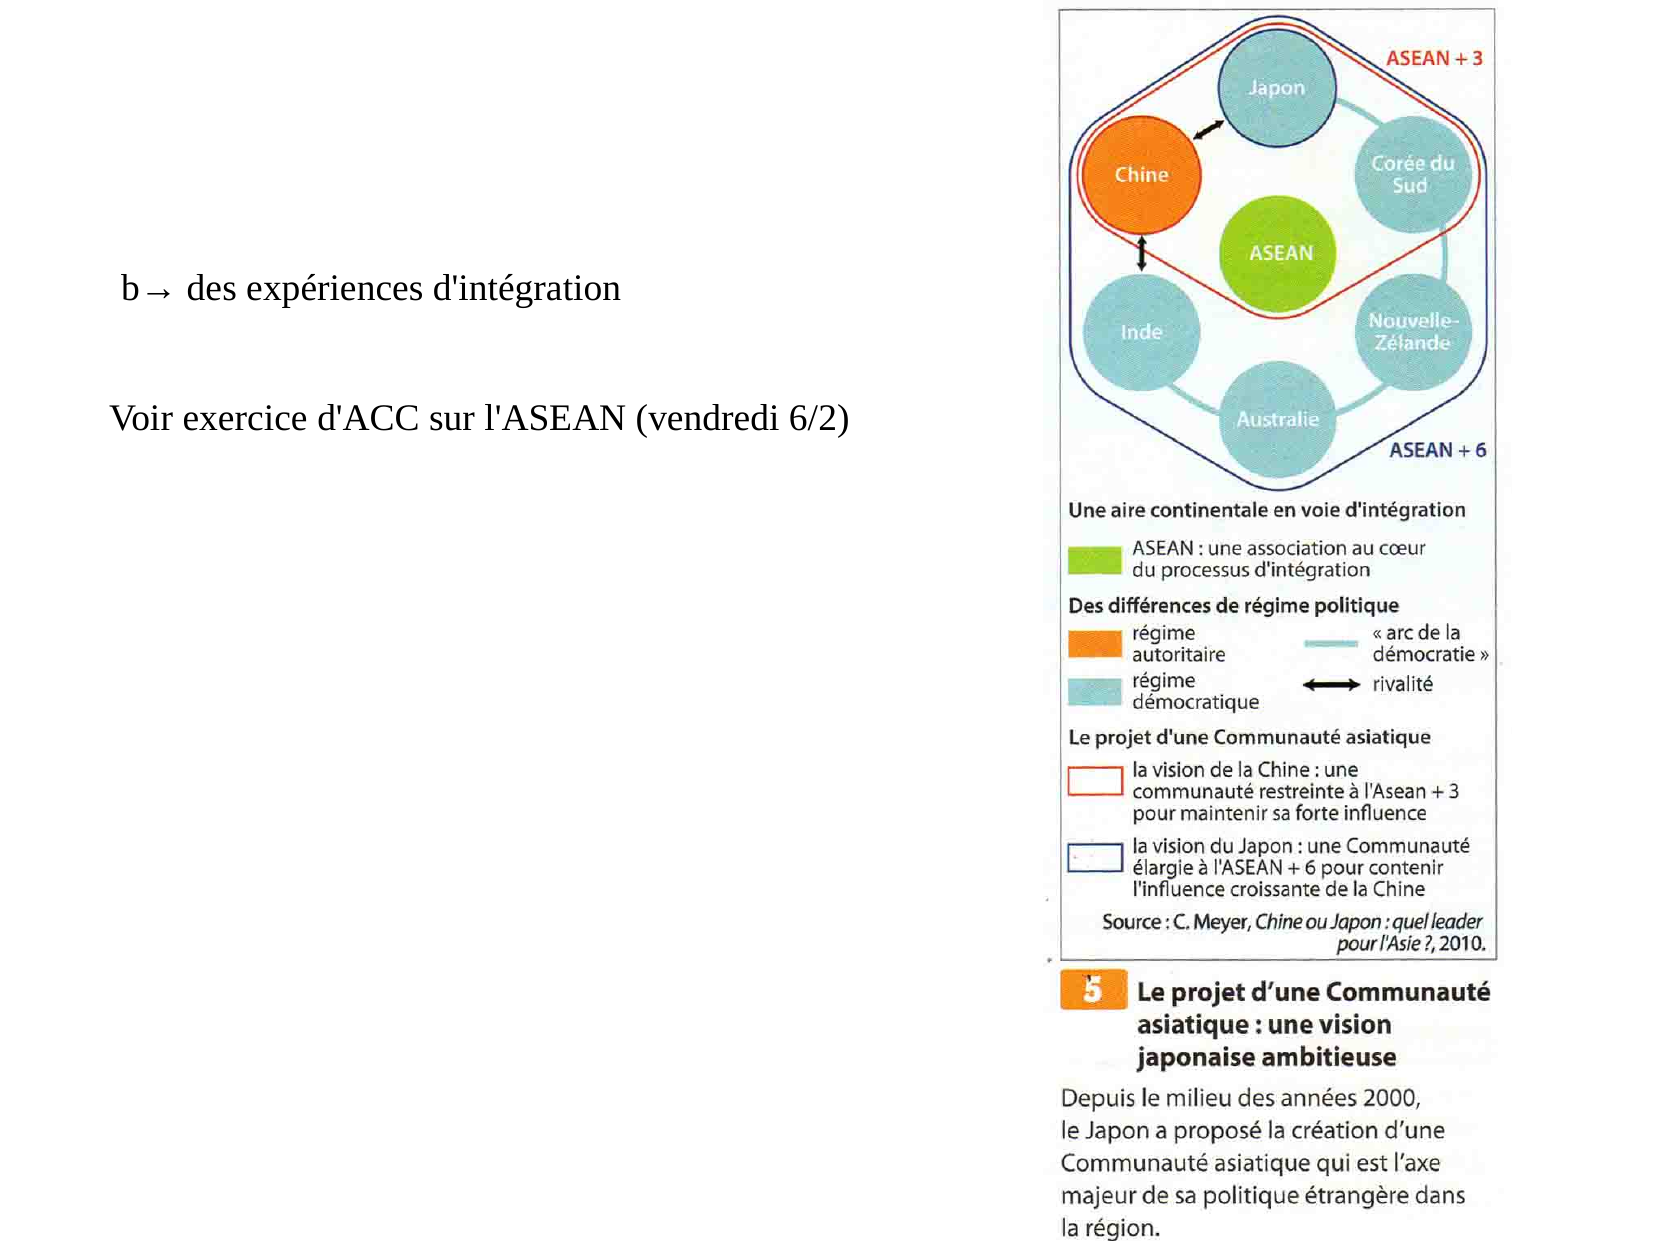

b→ des expériences d'intégration
Voir exercice d'ACC sur l'ASEAN (vendredi 6/2)